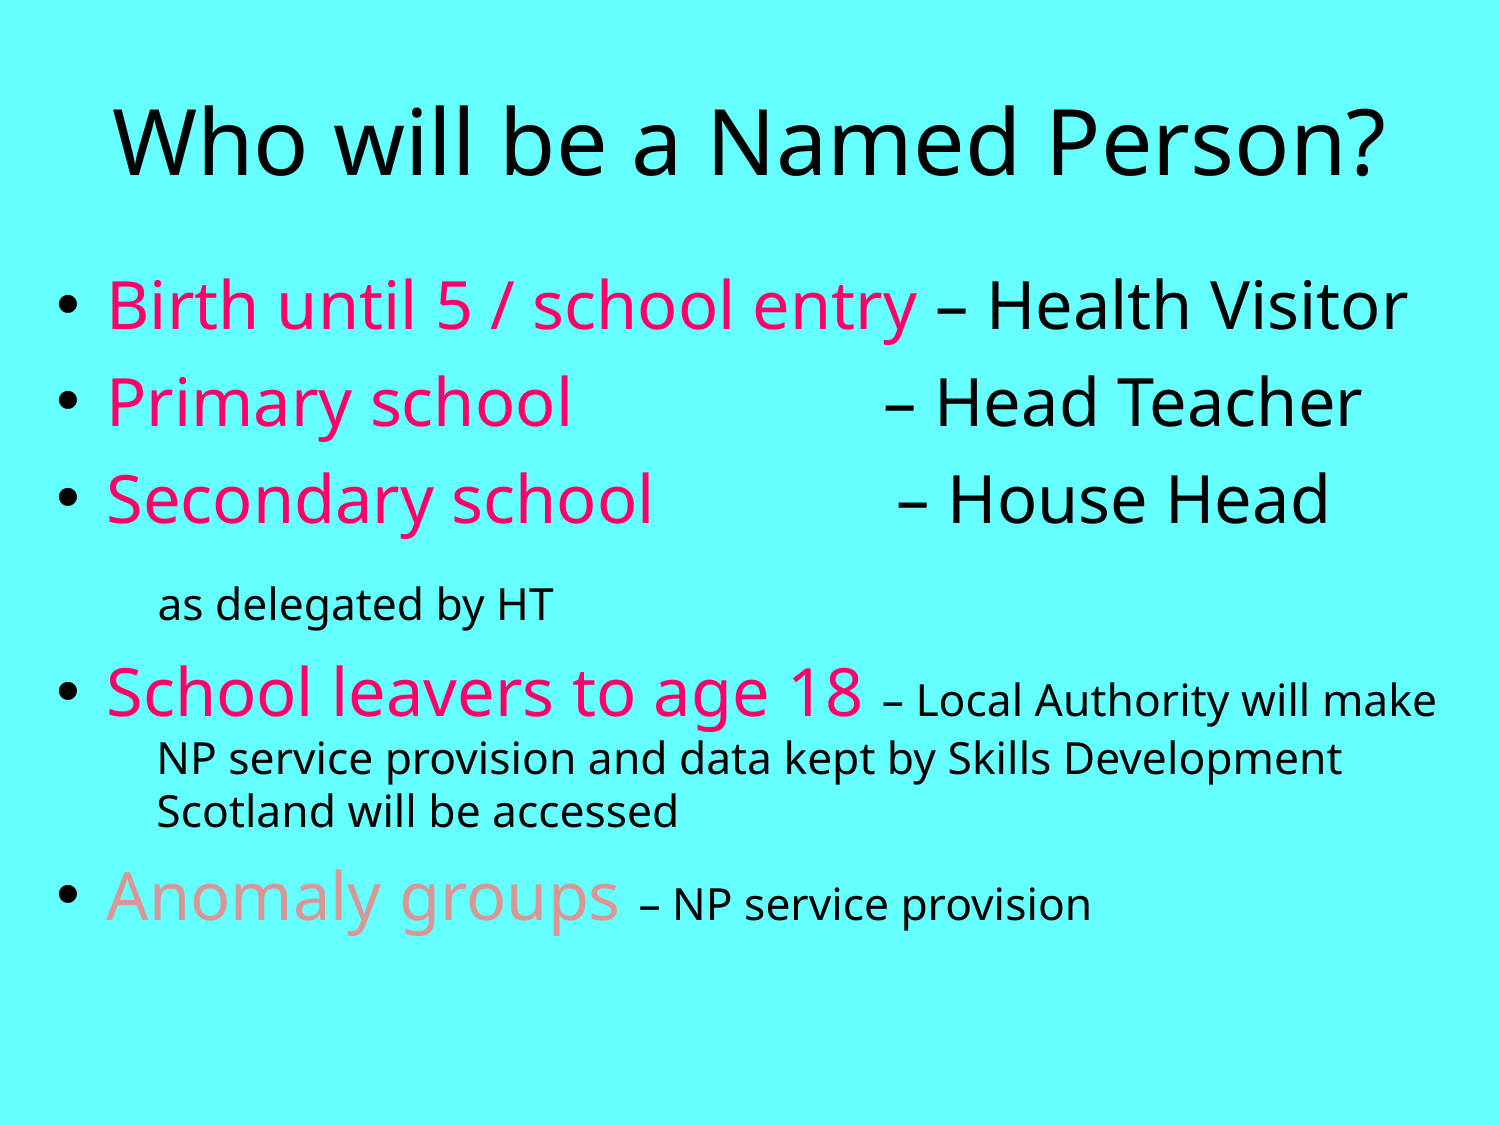

# Who will be a Named Person?
Birth until 5 / school entry – Health Visitor
Primary school – Head Teacher
Secondary school – House Head
						 as delegated by HT
School leavers to age 18 – Local Authority will make NP service provision and data kept by Skills Development Scotland will be accessed
Anomaly groups – NP service provision